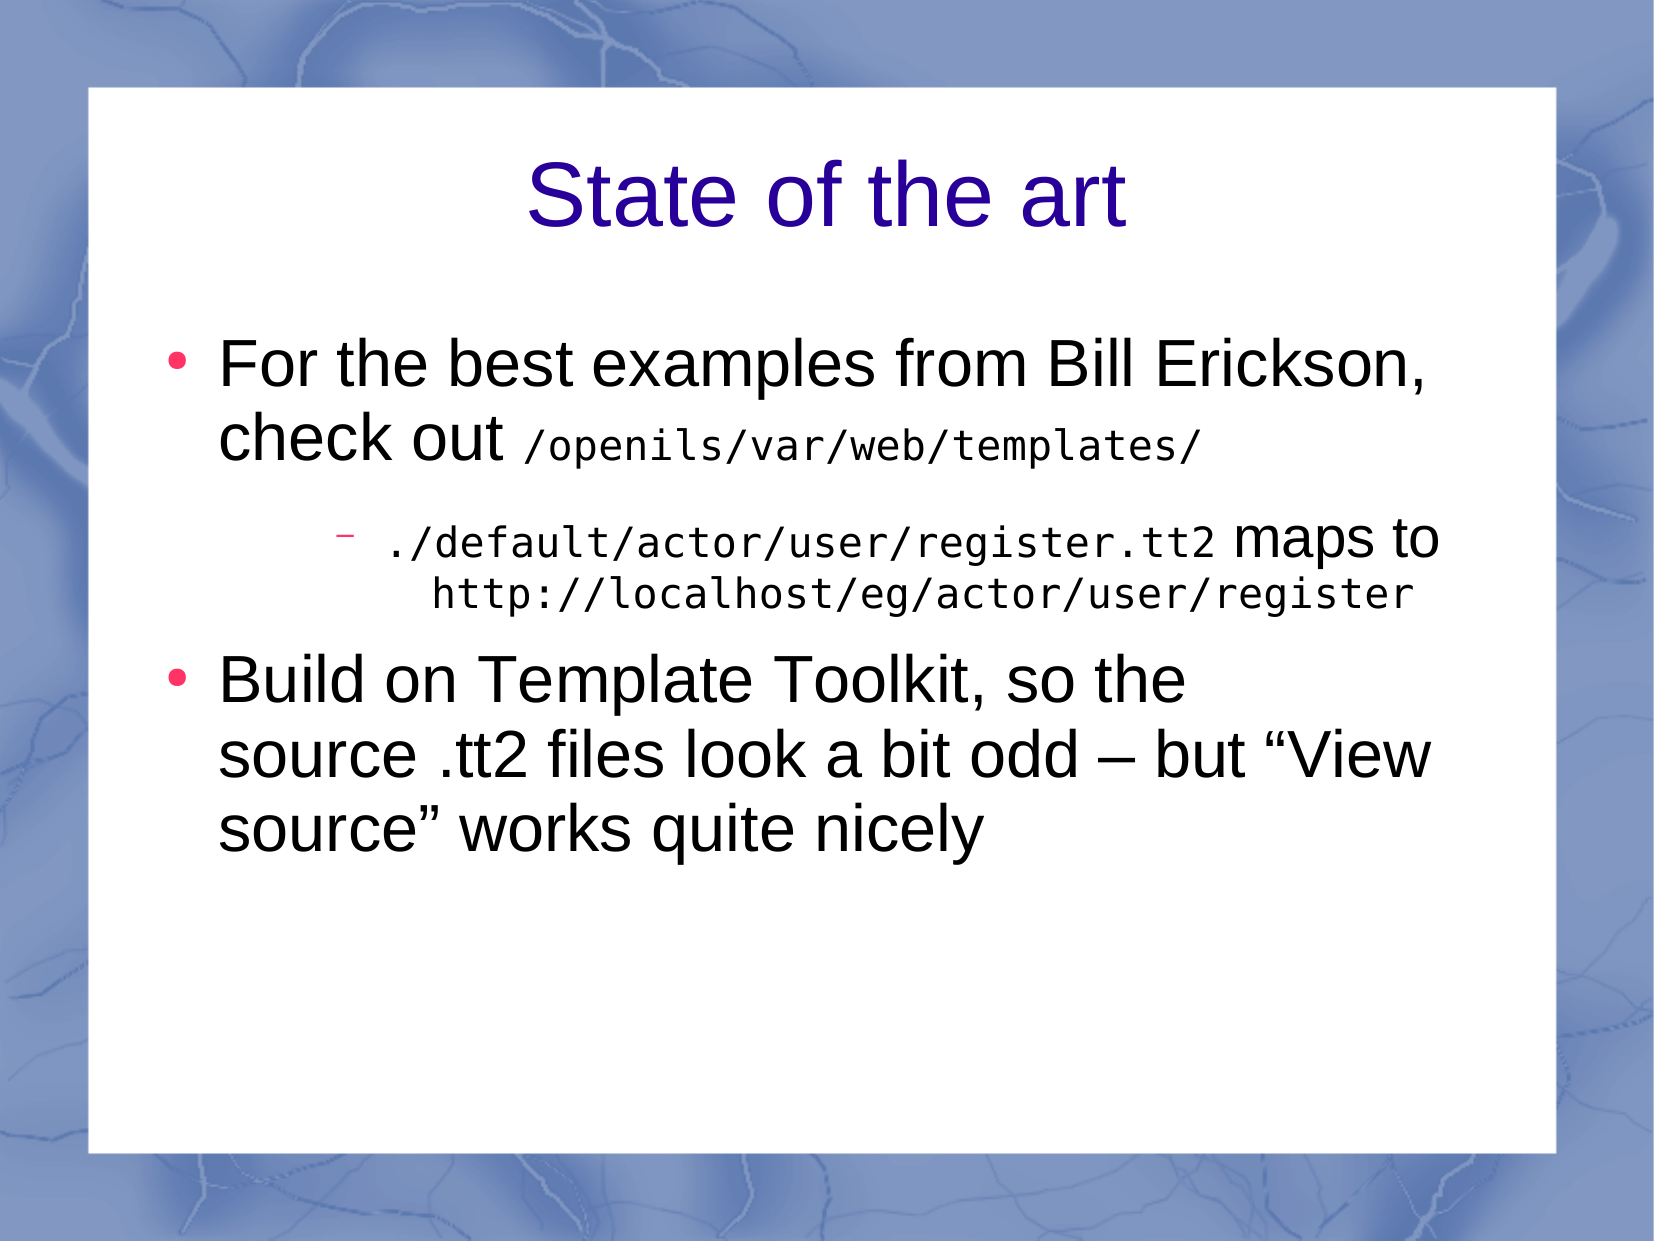

# State of the art
For the best examples from Bill Erickson, check out /openils/var/web/templates/
./default/actor/user/register.tt2 maps to http://localhost/eg/actor/user/register
Build on Template Toolkit, so the source .tt2 files look a bit odd – but “View source” works quite nicely